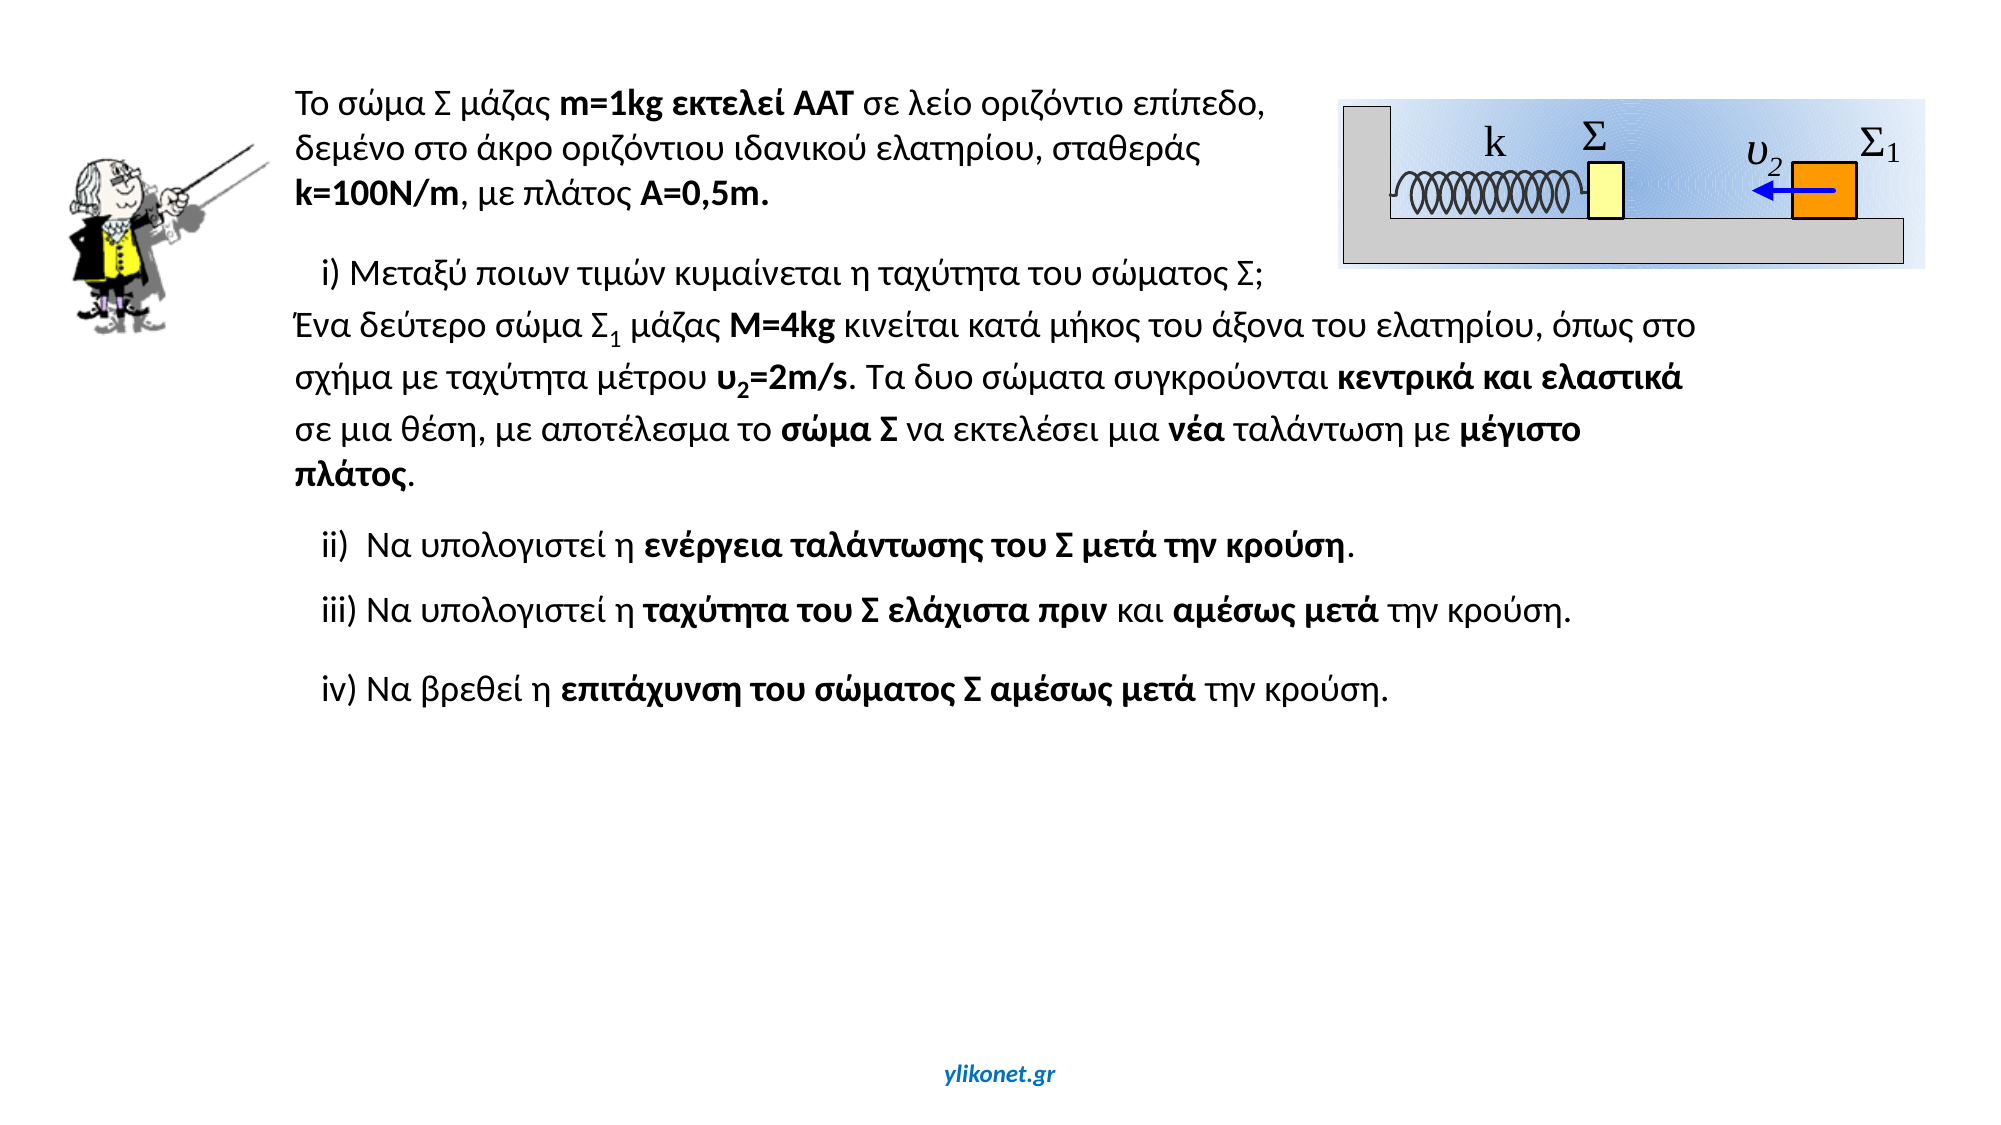

Το σώμα Σ μάζας m=1kg εκτελεί ΑΑΤ σε λείο οριζόντιο επίπεδο, δεμένο στο άκρο οριζόντιου ιδανικού ελατηρίου, σταθεράς k=100Ν/m, με πλάτος Α=0,5m.
i) Μεταξύ ποιων τιμών κυμαίνεται η ταχύτητα του σώματος Σ;
Ένα δεύτερο σώμα Σ1 μάζας Μ=4kg κινείται κατά μήκος του άξονα του ελατηρίου, όπως στο σχήμα με ταχύτητα μέτρου υ2=2m/s. Τα δυο σώματα συγκρούονται κεντρικά και ελαστικά σε μια θέση, με αποτέλεσμα το σώμα Σ να εκτελέσει μια νέα ταλάντωση με μέγιστο πλάτος.
ii) Να υπολογιστεί η ενέργεια ταλάντωσης του Σ μετά την κρούση.
iii) Να υπολογιστεί η ταχύτητα του Σ ελάχιστα πριν και αμέσως μετά την κρούση.
iv) Να βρεθεί η επιτάχυνση του σώματος Σ αμέσως μετά την κρούση.
ylikonet.gr